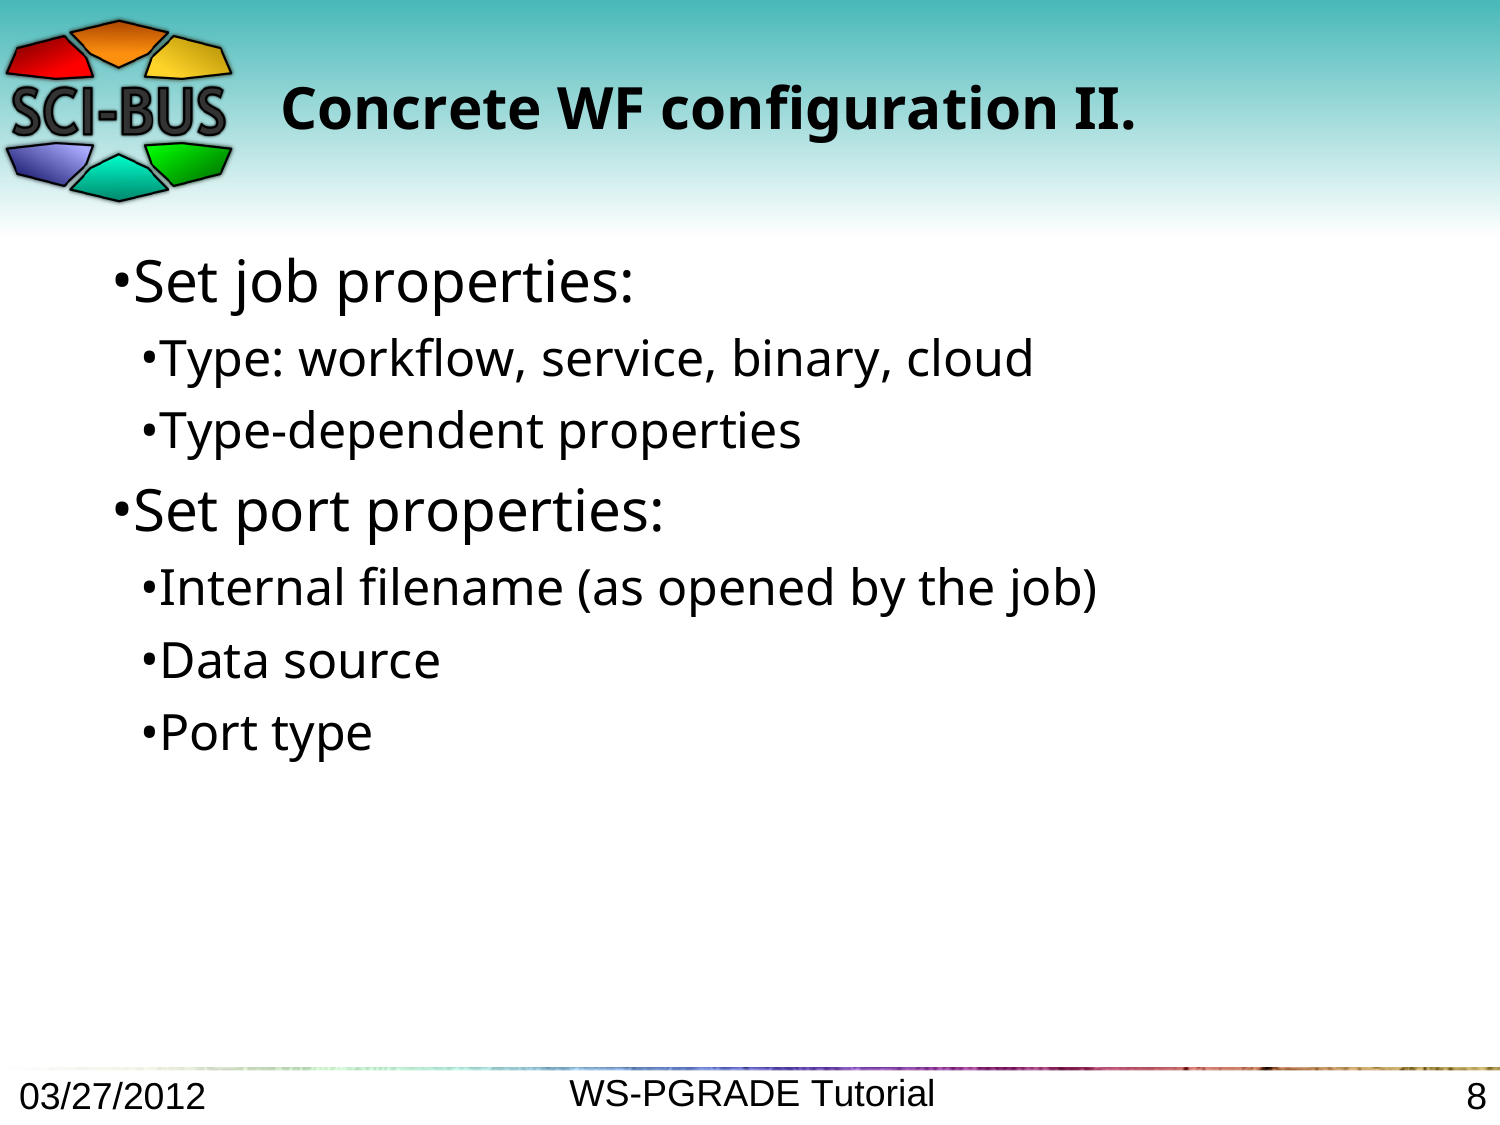

# Concrete WF configuration II.
Set job properties:
Type: workflow, service, binary, cloud
Type-dependent properties
Set port properties:
Internal filename (as opened by the job)
Data source
Port type
Footer
5/29/2006
8